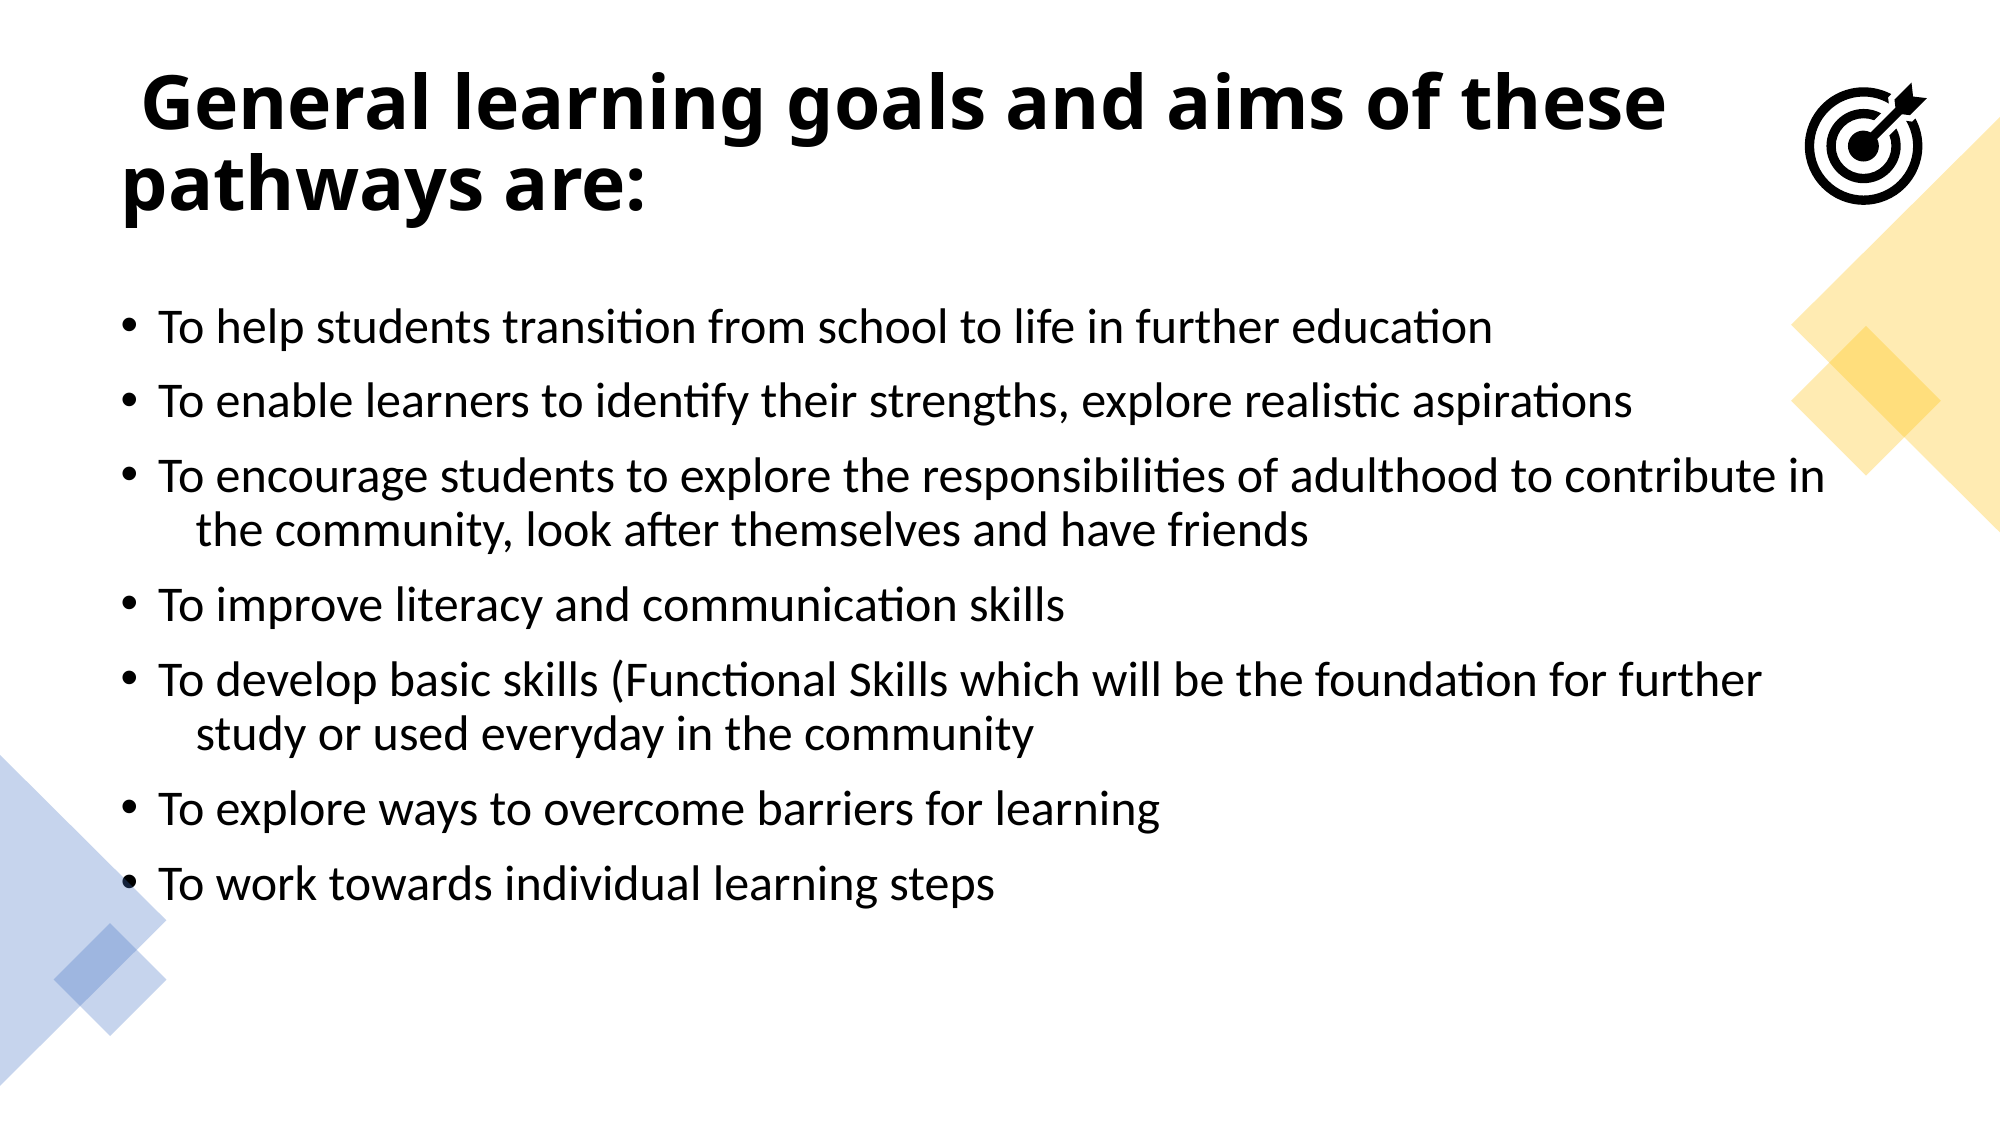

# General learning goals and aims of these pathways are:
To help students transition from school to life in further education
To enable learners to identify their strengths, explore realistic aspirations
To encourage students to explore the responsibilities of adulthood to contribute in the community, look after themselves and have friends
To improve literacy and communication skills
To develop basic skills (Functional Skills which will be the foundation for further study or used everyday in the community
To explore ways to overcome barriers for learning
To work towards individual learning steps